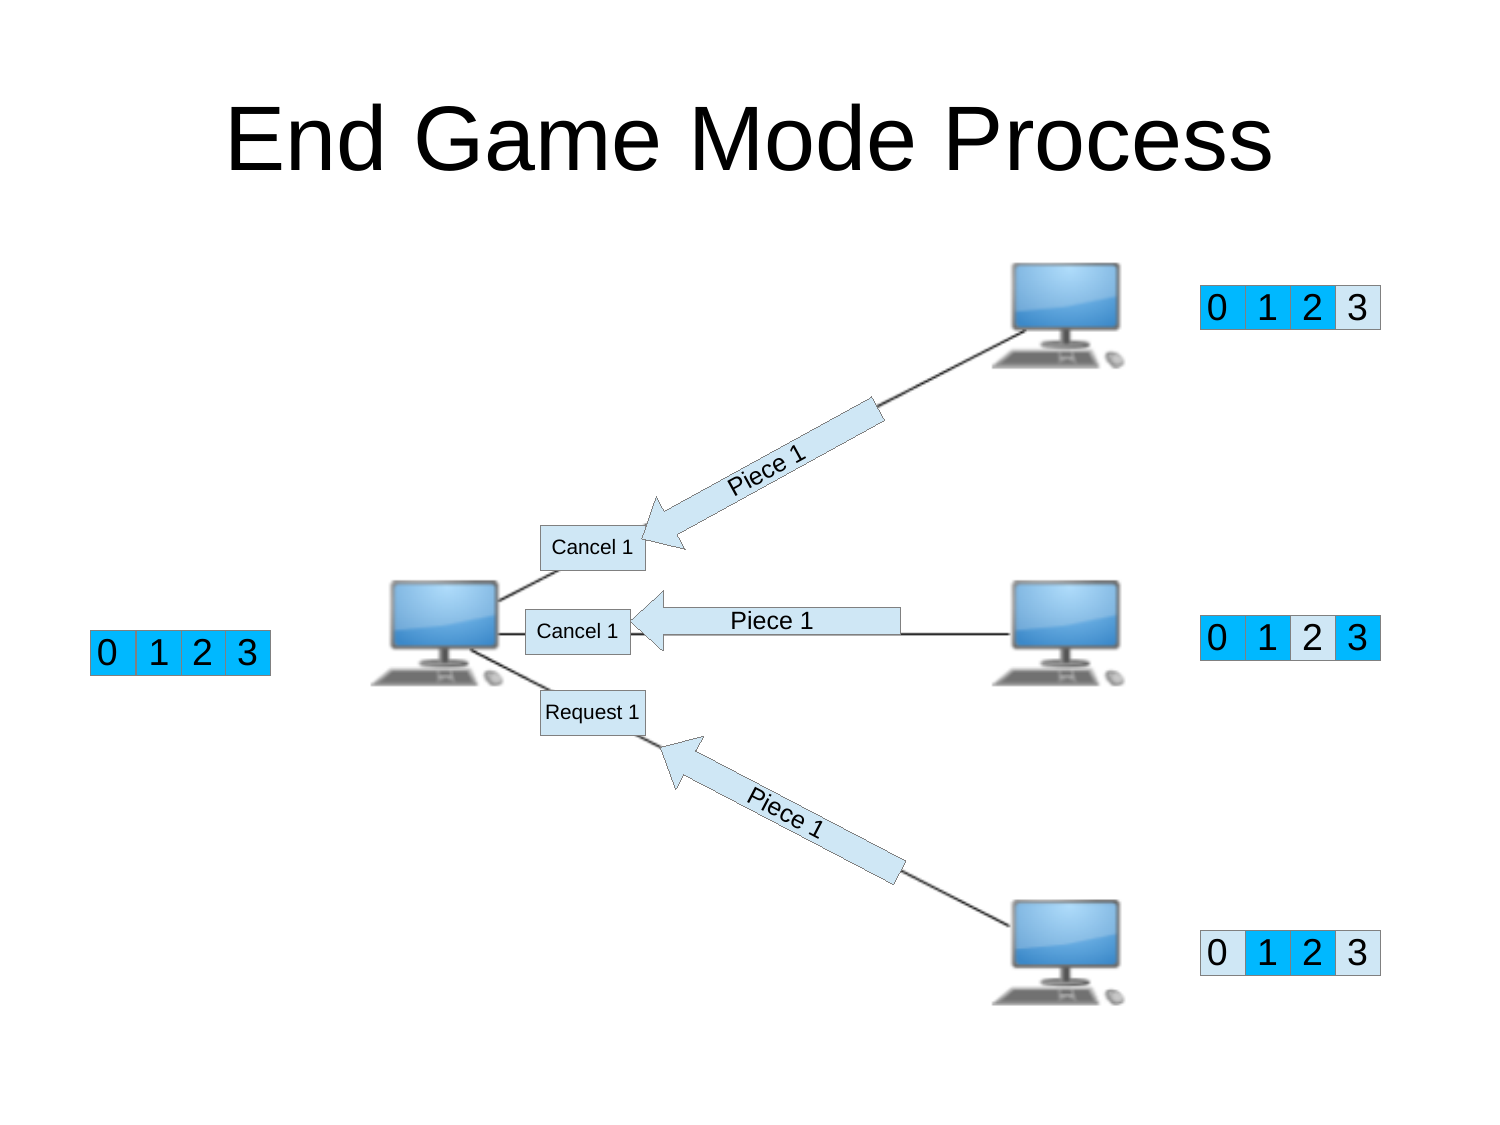

# End Game Mode Process
1
0
 2
1
 3
2
3
Piece 1
Request 1
Cancel 1
Piece 1
Request 1
Cancel 1
1
0
 2
1
 3
2
3
1
0
 2
1
1
 3
2
3
Request 1
Piece 1
1
0
 2
1
 3
2
3